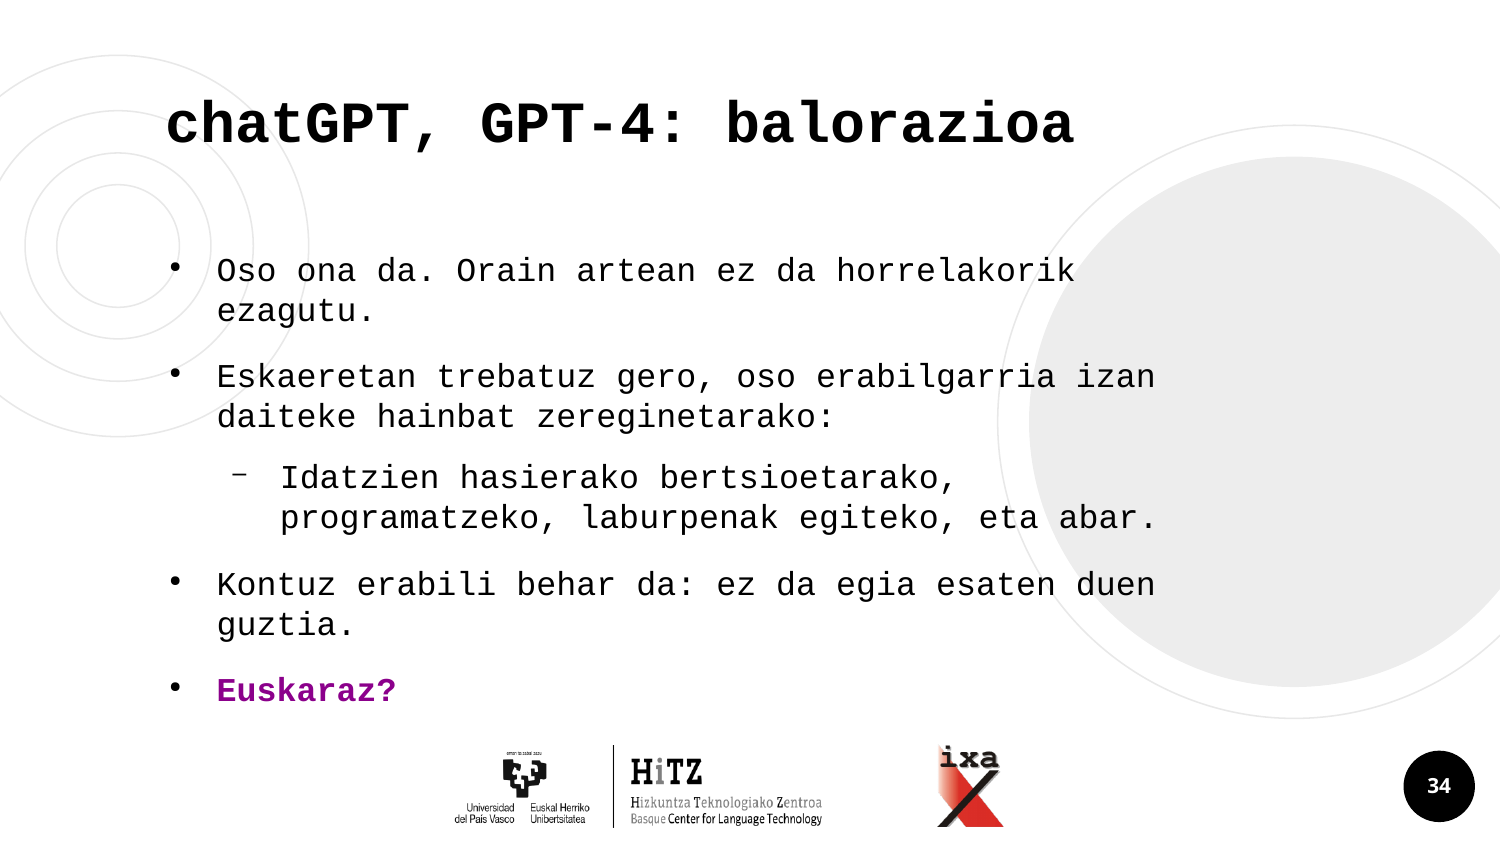

chatGPT, GPT-4: balorazioa
# Oso ona da. Orain artean ez da horrelakorik ezagutu.
Eskaeretan trebatuz gero, oso erabilgarria izan daiteke hainbat zereginetarako:
Idatzien hasierako bertsioetarako, programatzeko, laburpenak egiteko, eta abar.
Kontuz erabili behar da: ez da egia esaten duen guztia.
Euskaraz?